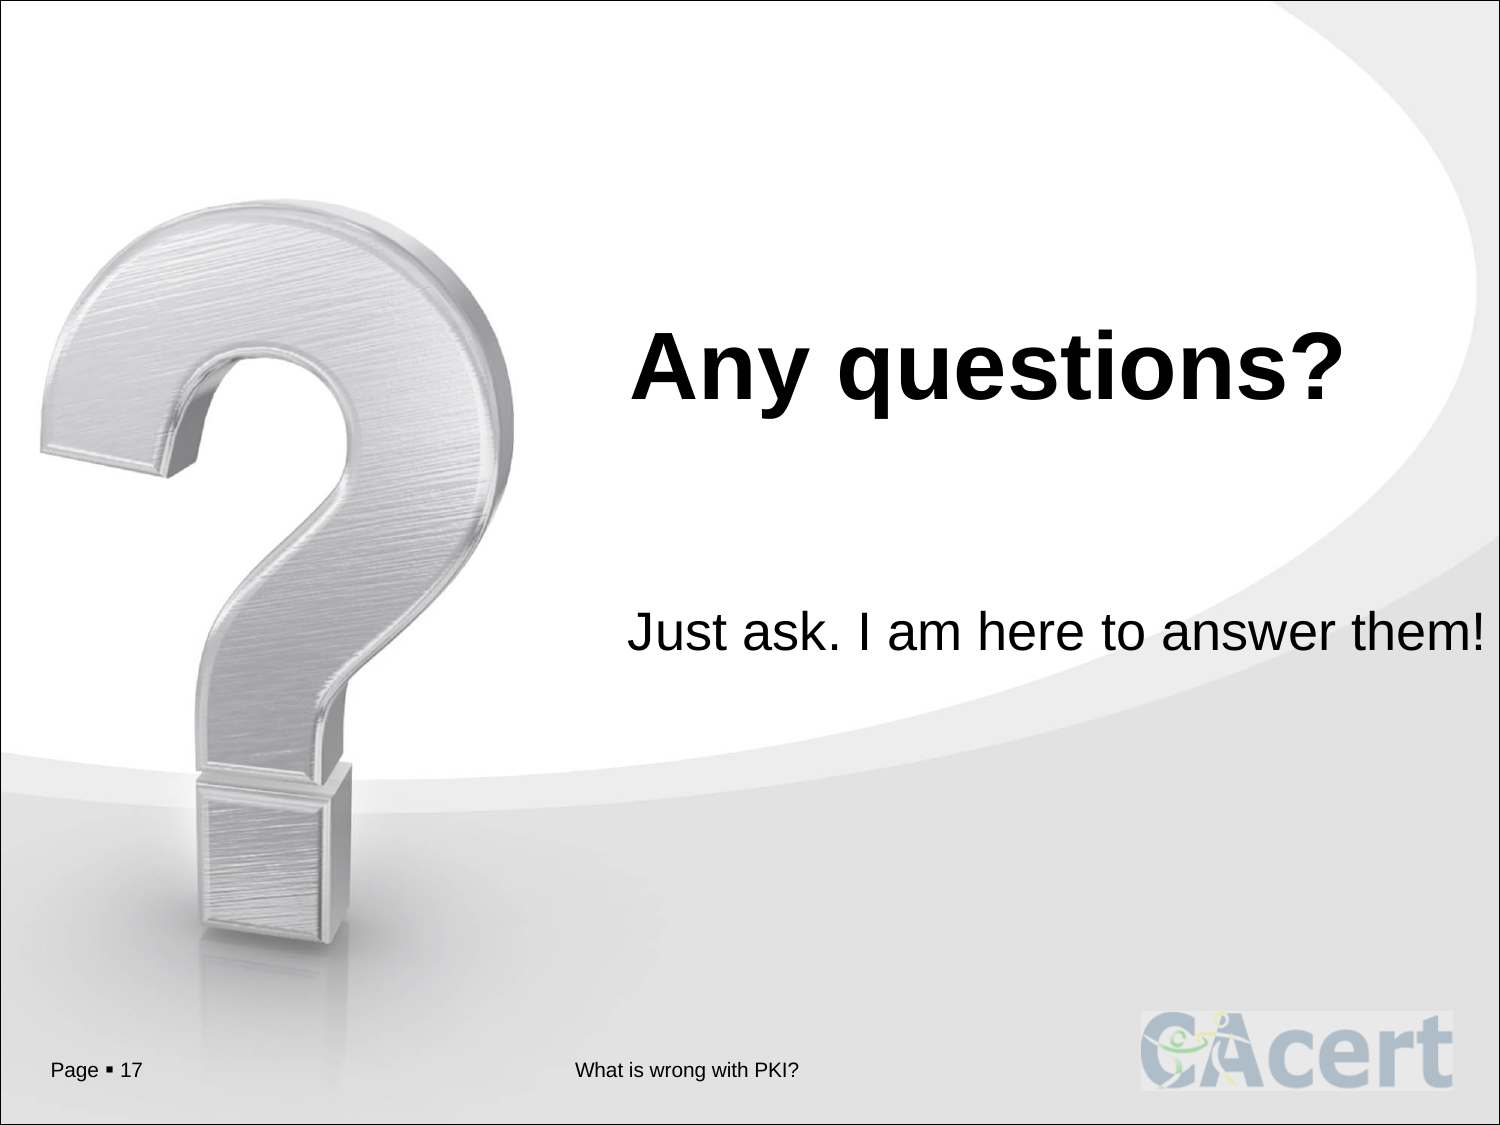

Any questions?
Just ask. I am here to answer them!
What is wrong with PKI?